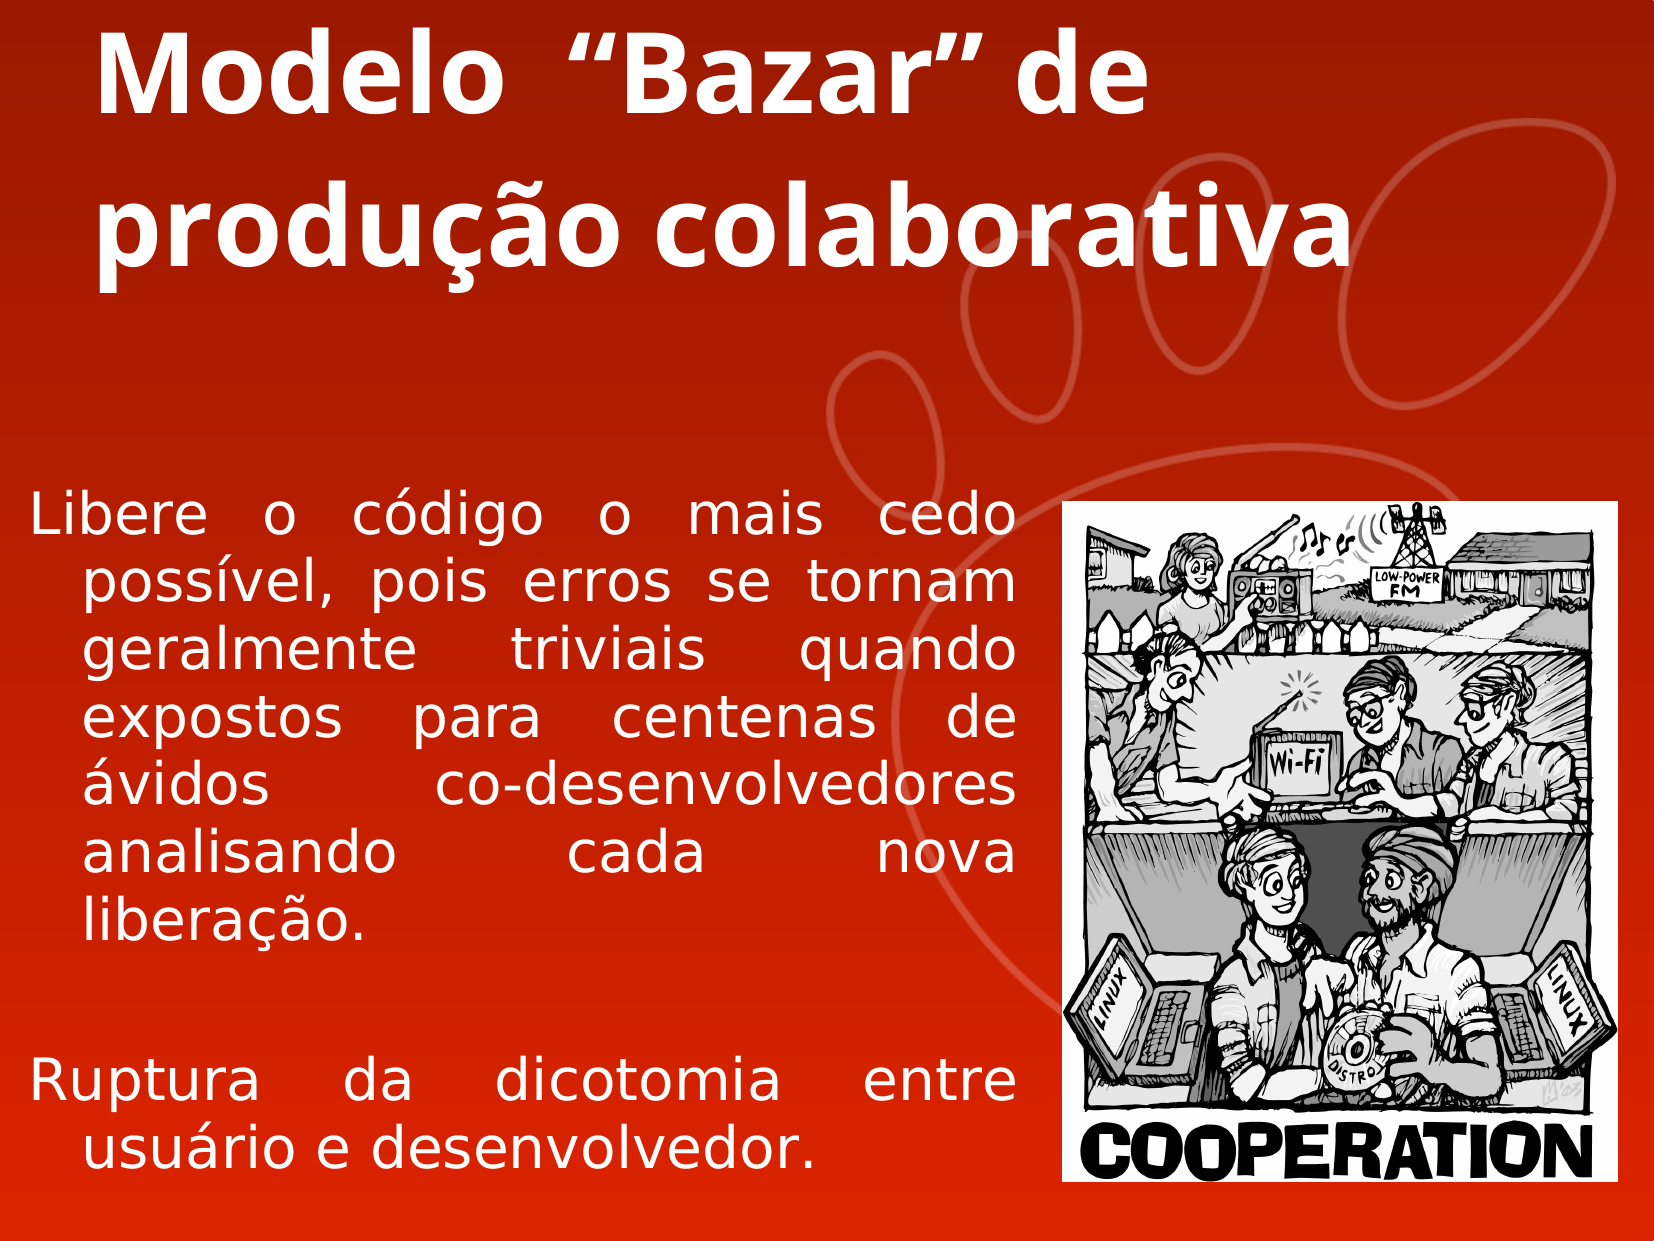

Modelo “Bazar” de produção colaborativa
# Libere o código o mais cedo possível, pois erros se tornam geralmente triviais quando expostos para centenas de ávidos co-desenvolvedores analisando cada nova liberação.
Ruptura da dicotomia entre usuário e desenvolvedor.